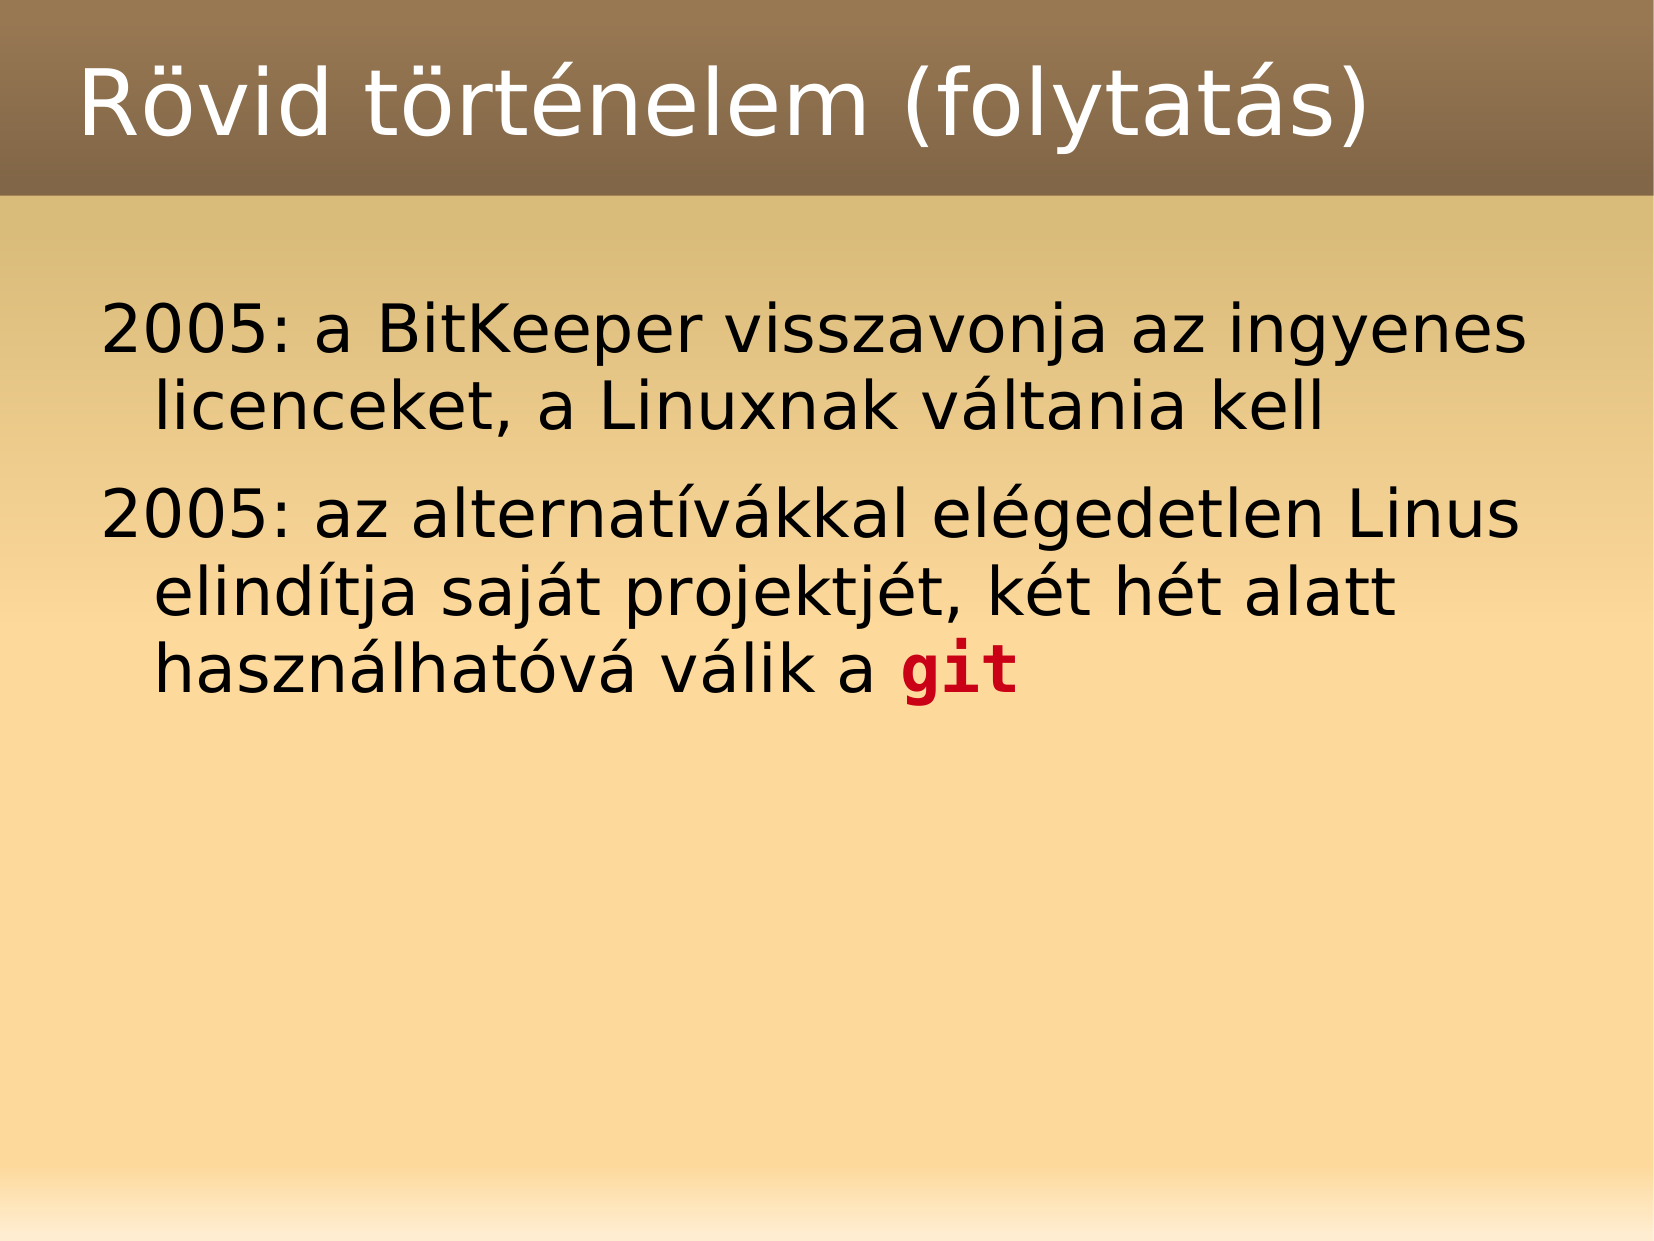

# Rövid történelem (folytatás)
2005: a BitKeeper visszavonja az ingyenes licenceket, a Linuxnak váltania kell
2005: az alternatívákkal elégedetlen Linus elindítja saját projektjét, két hét alatt használhatóvá válik a git